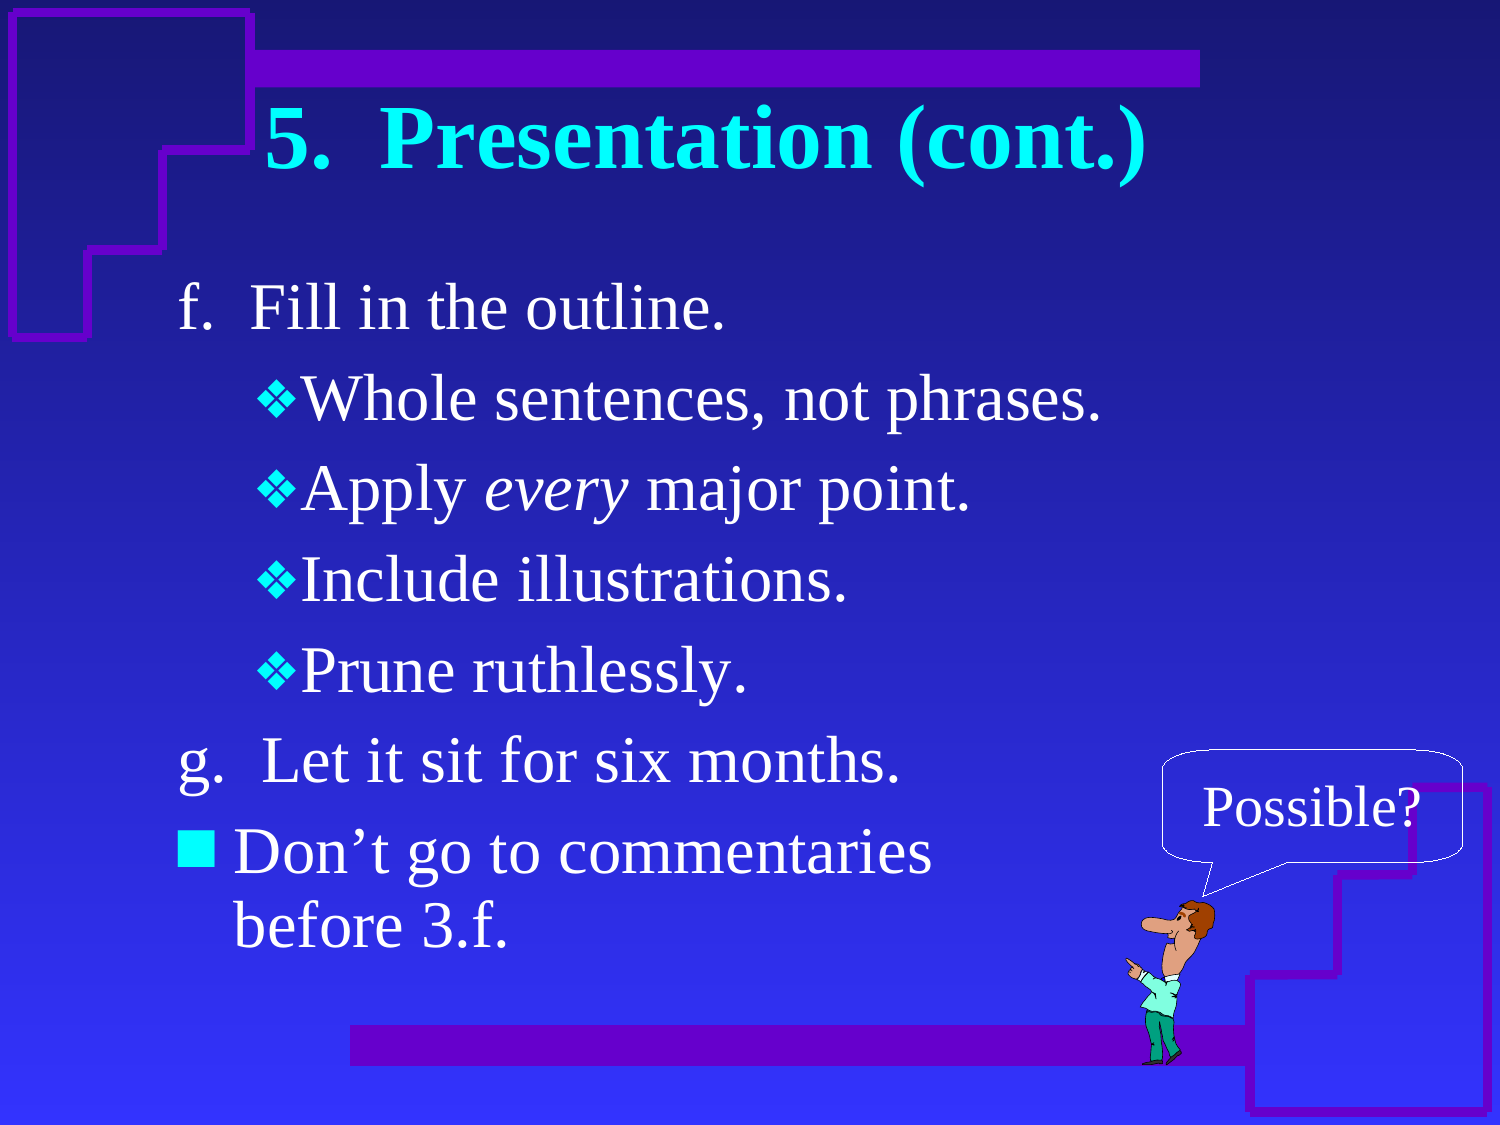

# 5. Presentation (cont.)
f. Fill in the outline.
Whole sentences, not phrases.
Apply every major point.
Include illustrations.
Prune ruthlessly.
g. Let it sit for six months.
Don’t go to commentaries
before 3.f.
Possible?